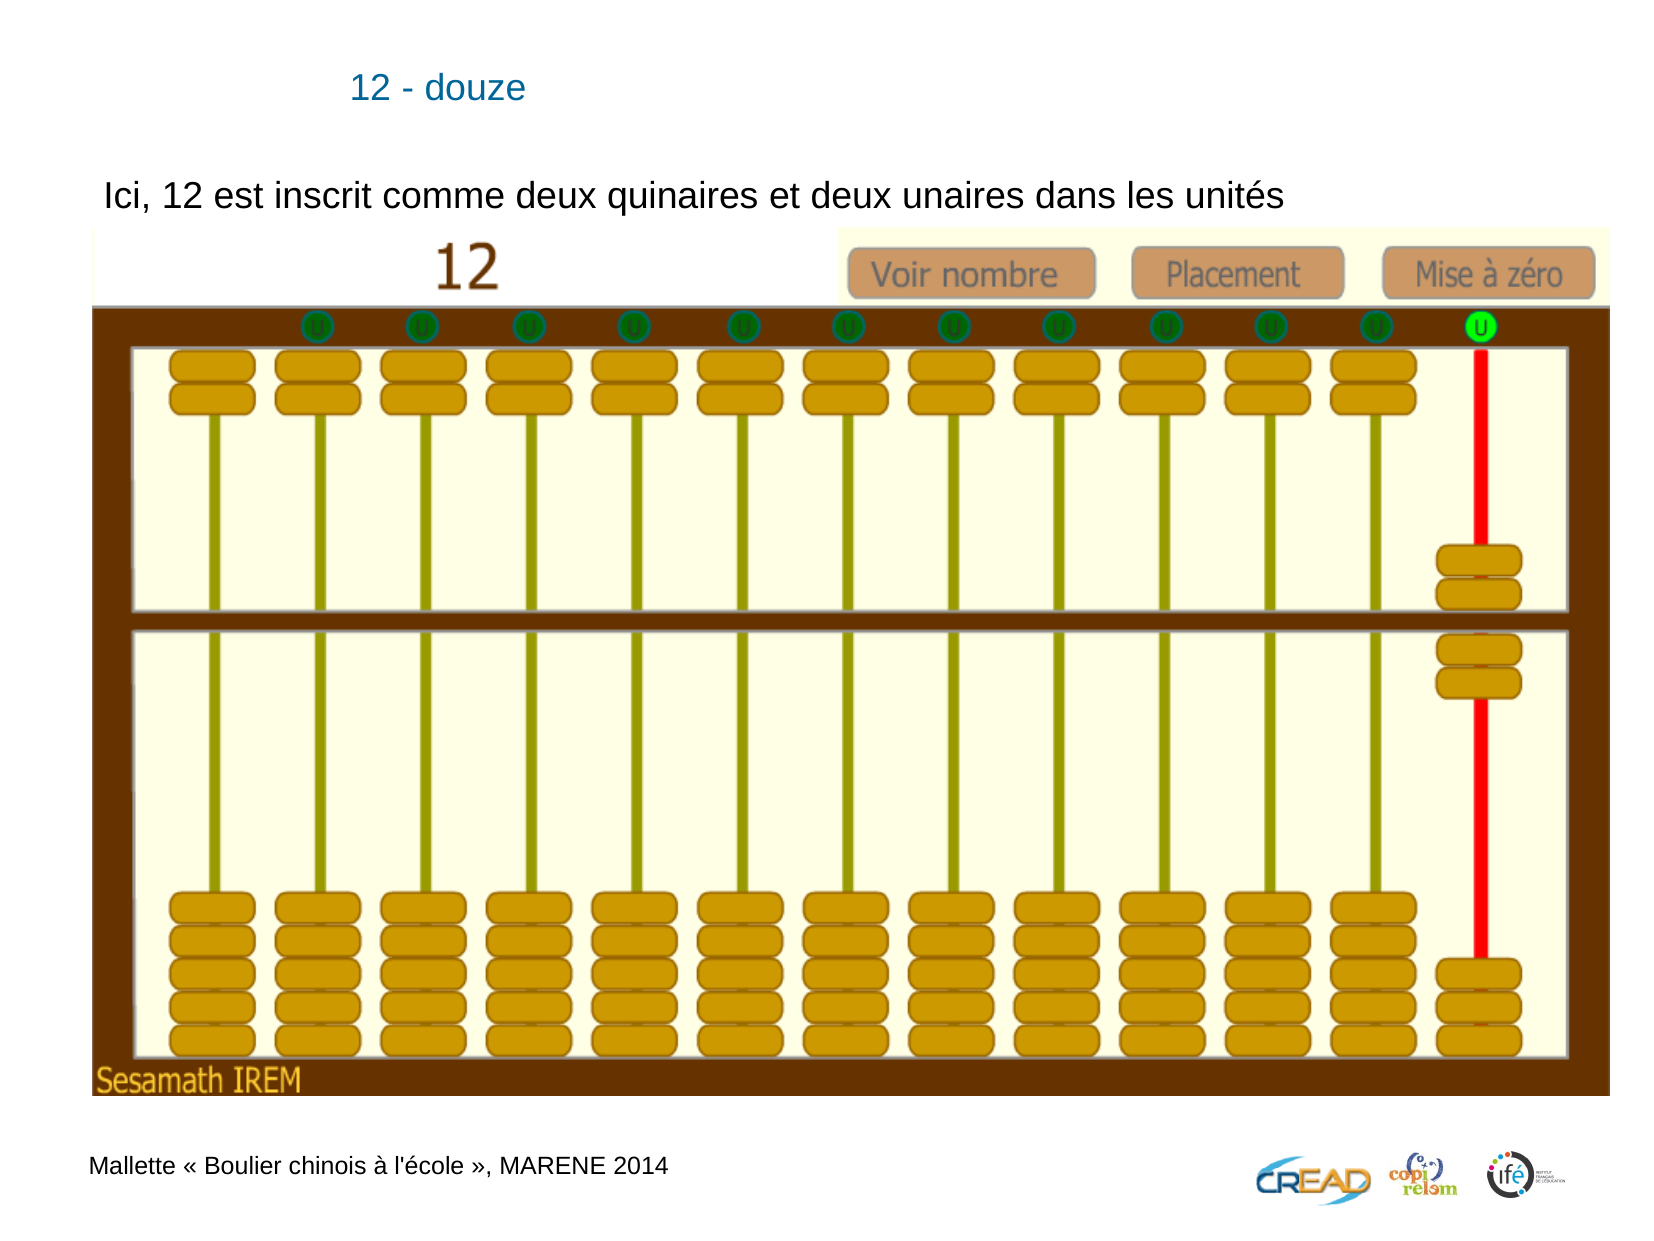

12 - douze
Ici, 12 est inscrit comme deux quinaires et deux unaires dans les unités